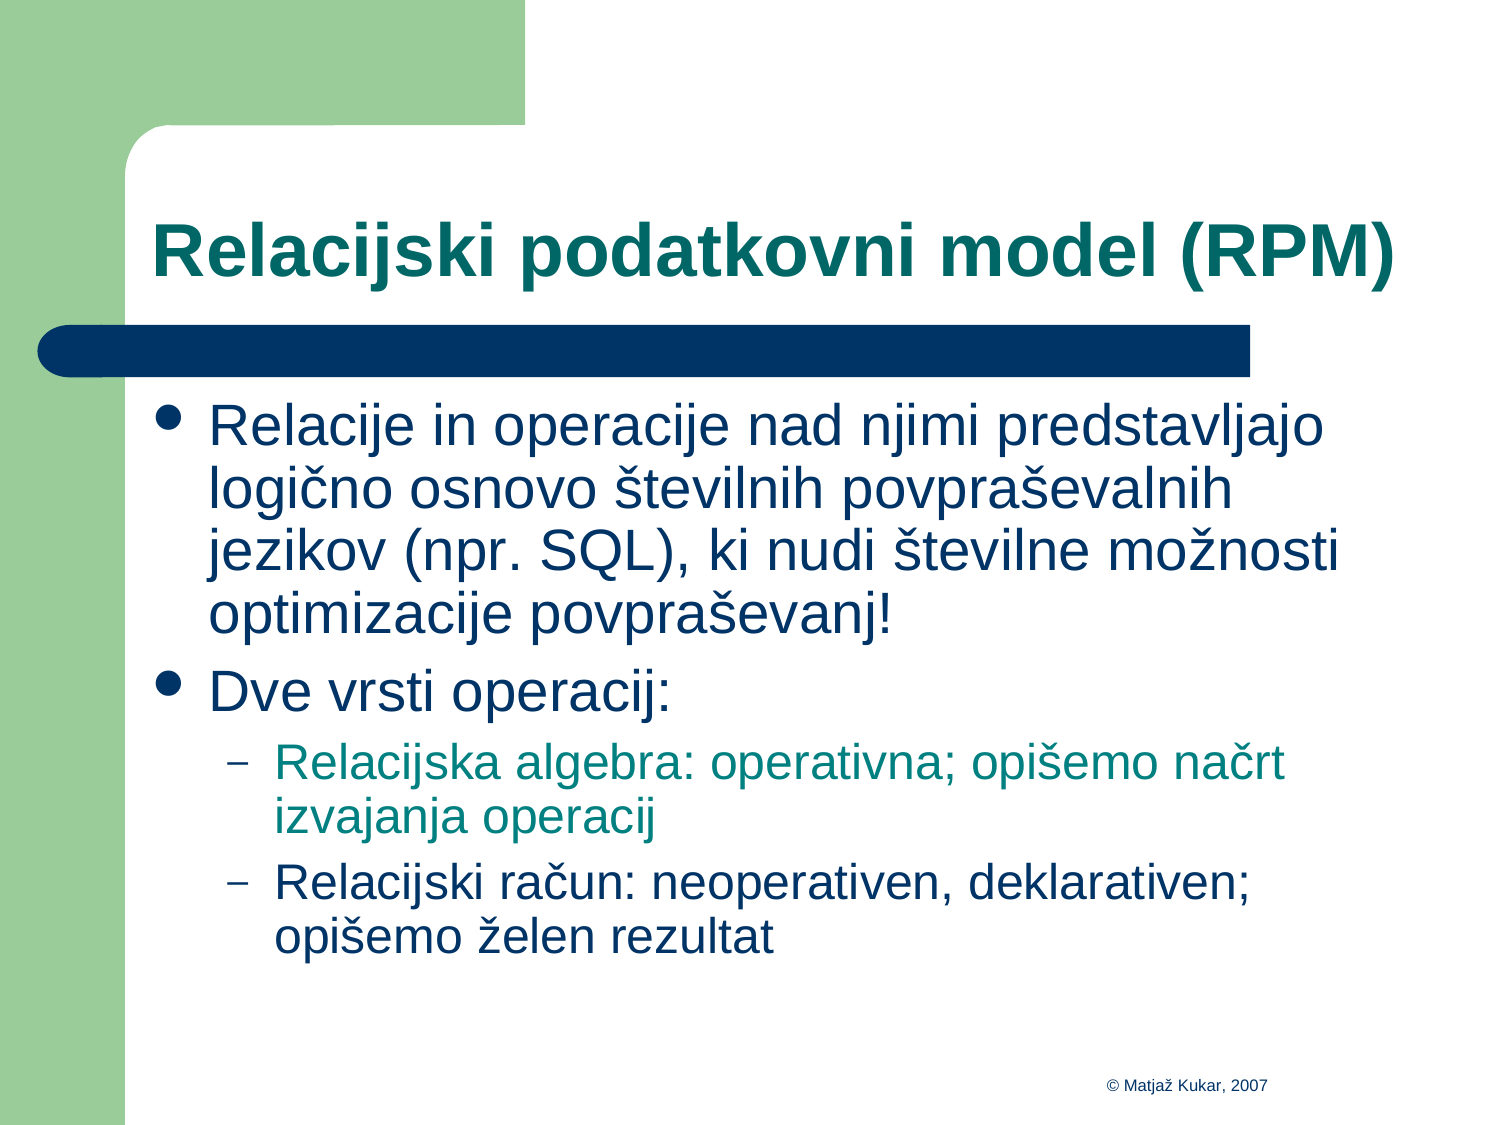

# Relacijski podatkovni model (RPM)
Relacije in operacije nad njimi predstavljajo logično osnovo številnih povpraševalnih jezikov (npr. SQL), ki nudi številne možnosti optimizacije povpraševanj!
Dve vrsti operacij:
Relacijska algebra: operativna; opišemo načrt izvajanja operacij
Relacijski račun: neoperativen, deklarativen; opišemo želen rezultat
© Matjaž Kukar, 2007